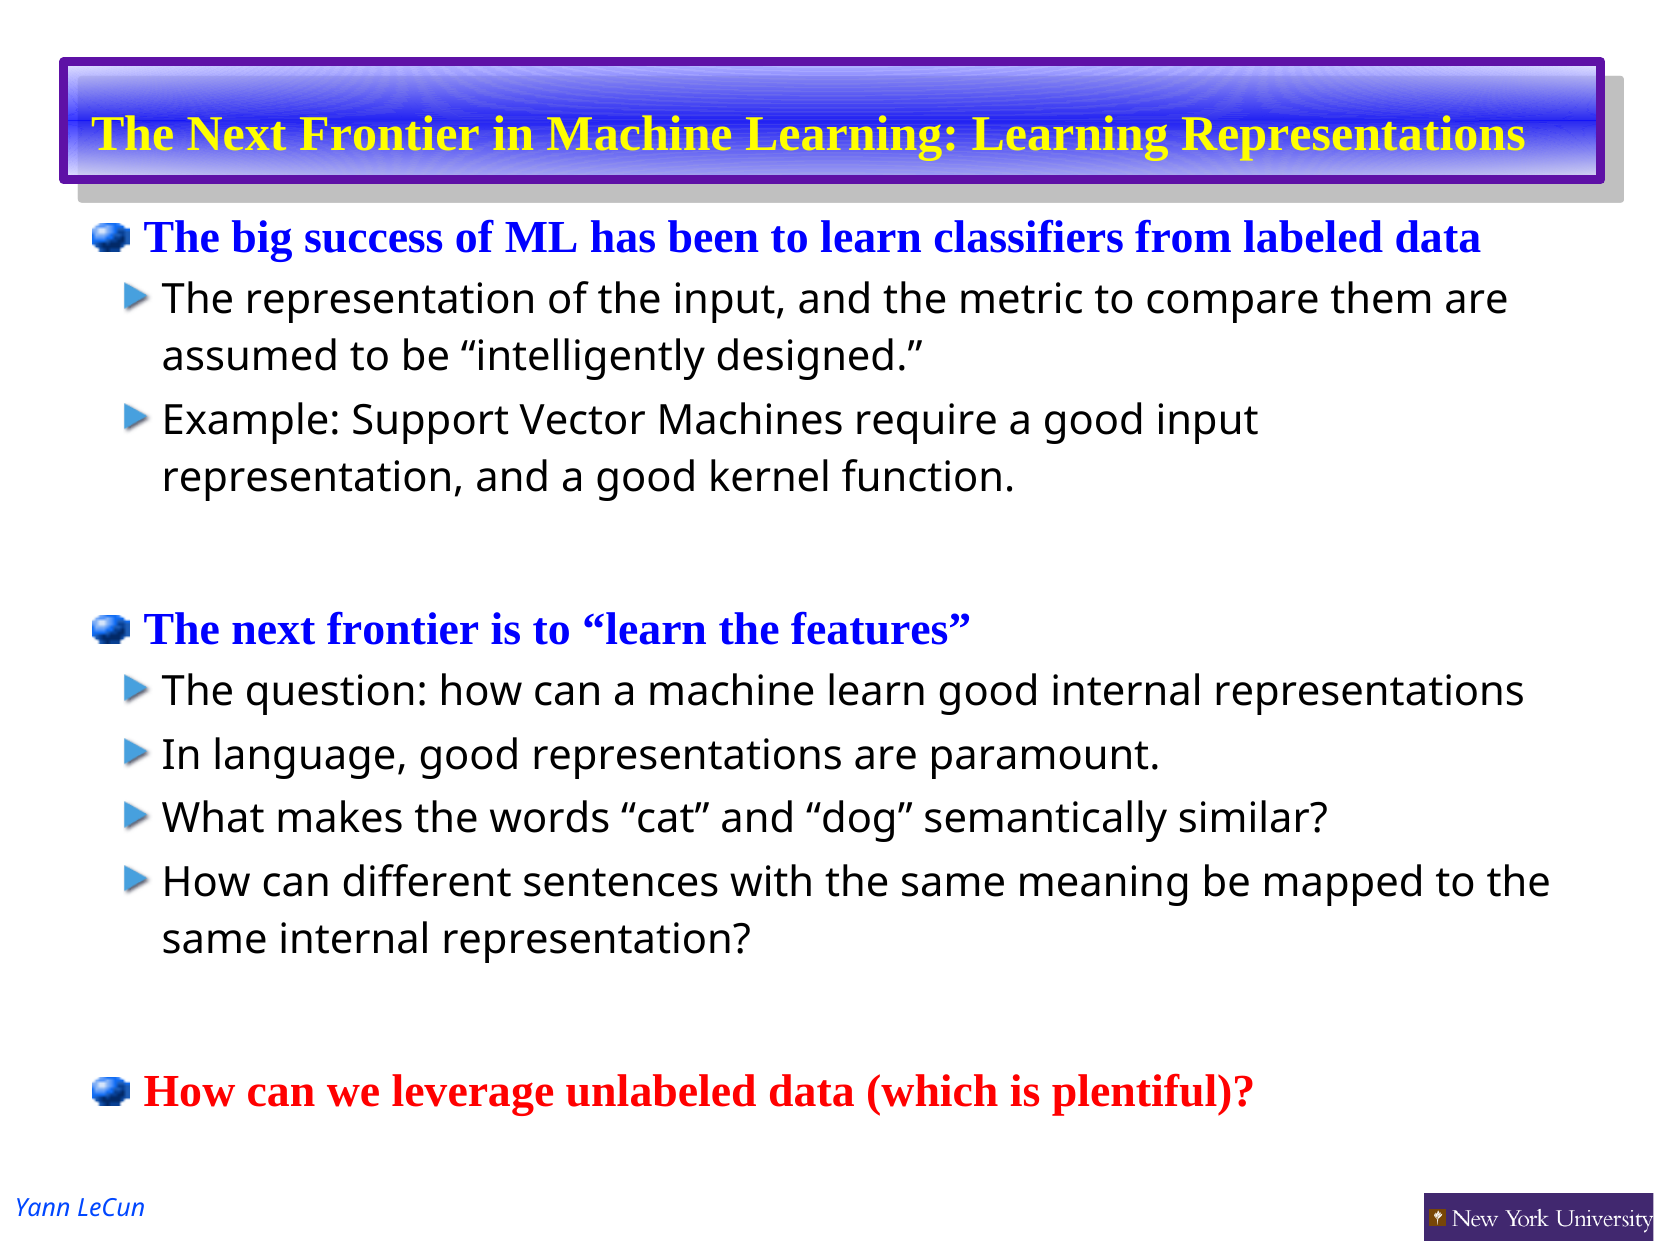

# The Next Frontier in Machine Learning: Learning Representations
The big success of ML has been to learn classifiers from labeled data
The representation of the input, and the metric to compare them are assumed to be “intelligently designed.”
Example: Support Vector Machines require a good input representation, and a good kernel function.
The next frontier is to “learn the features”
The question: how can a machine learn good internal representations
In language, good representations are paramount.
What makes the words “cat” and “dog” semantically similar?
How can different sentences with the same meaning be mapped to the same internal representation?
How can we leverage unlabeled data (which is plentiful)?